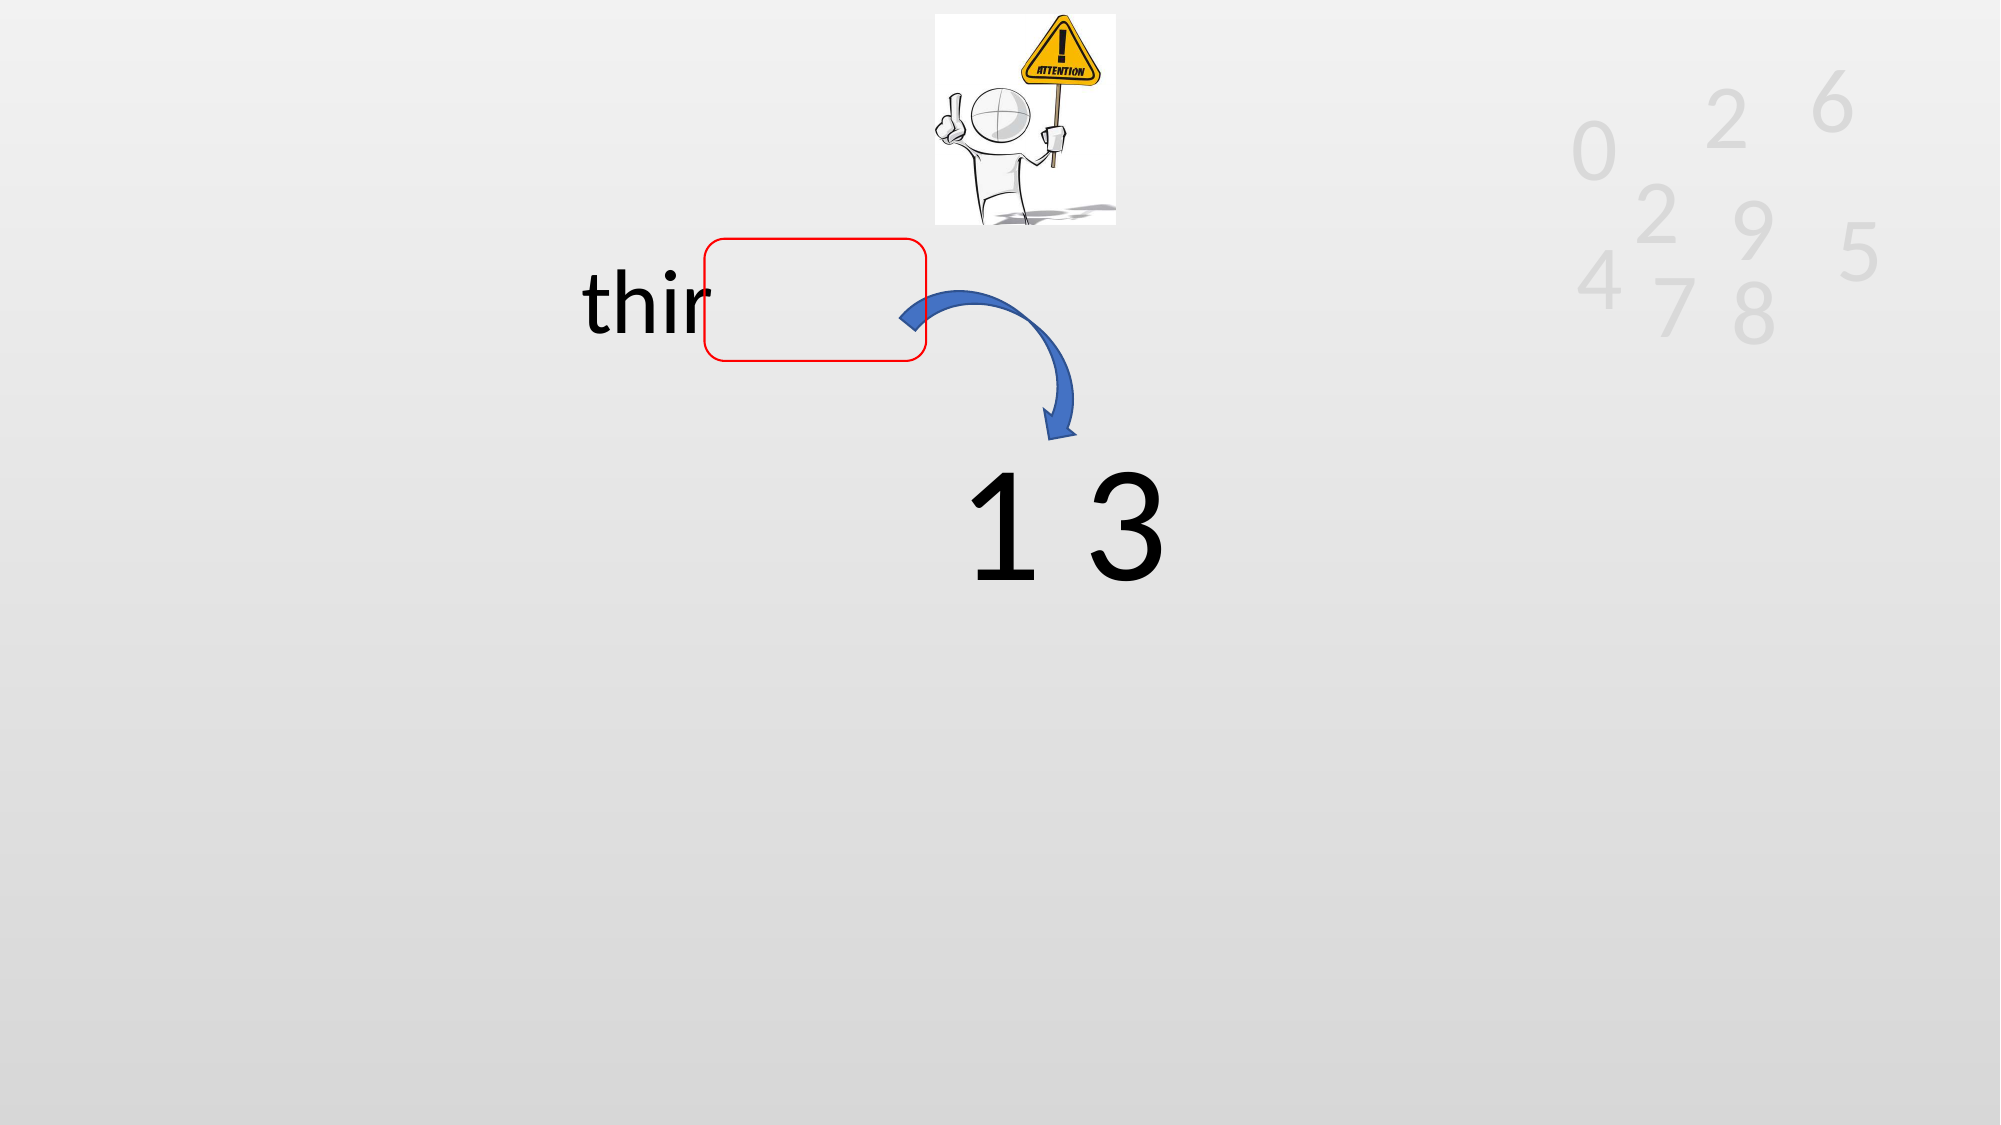

6
2
0
2
9
5
4
thir
7
8
1
3